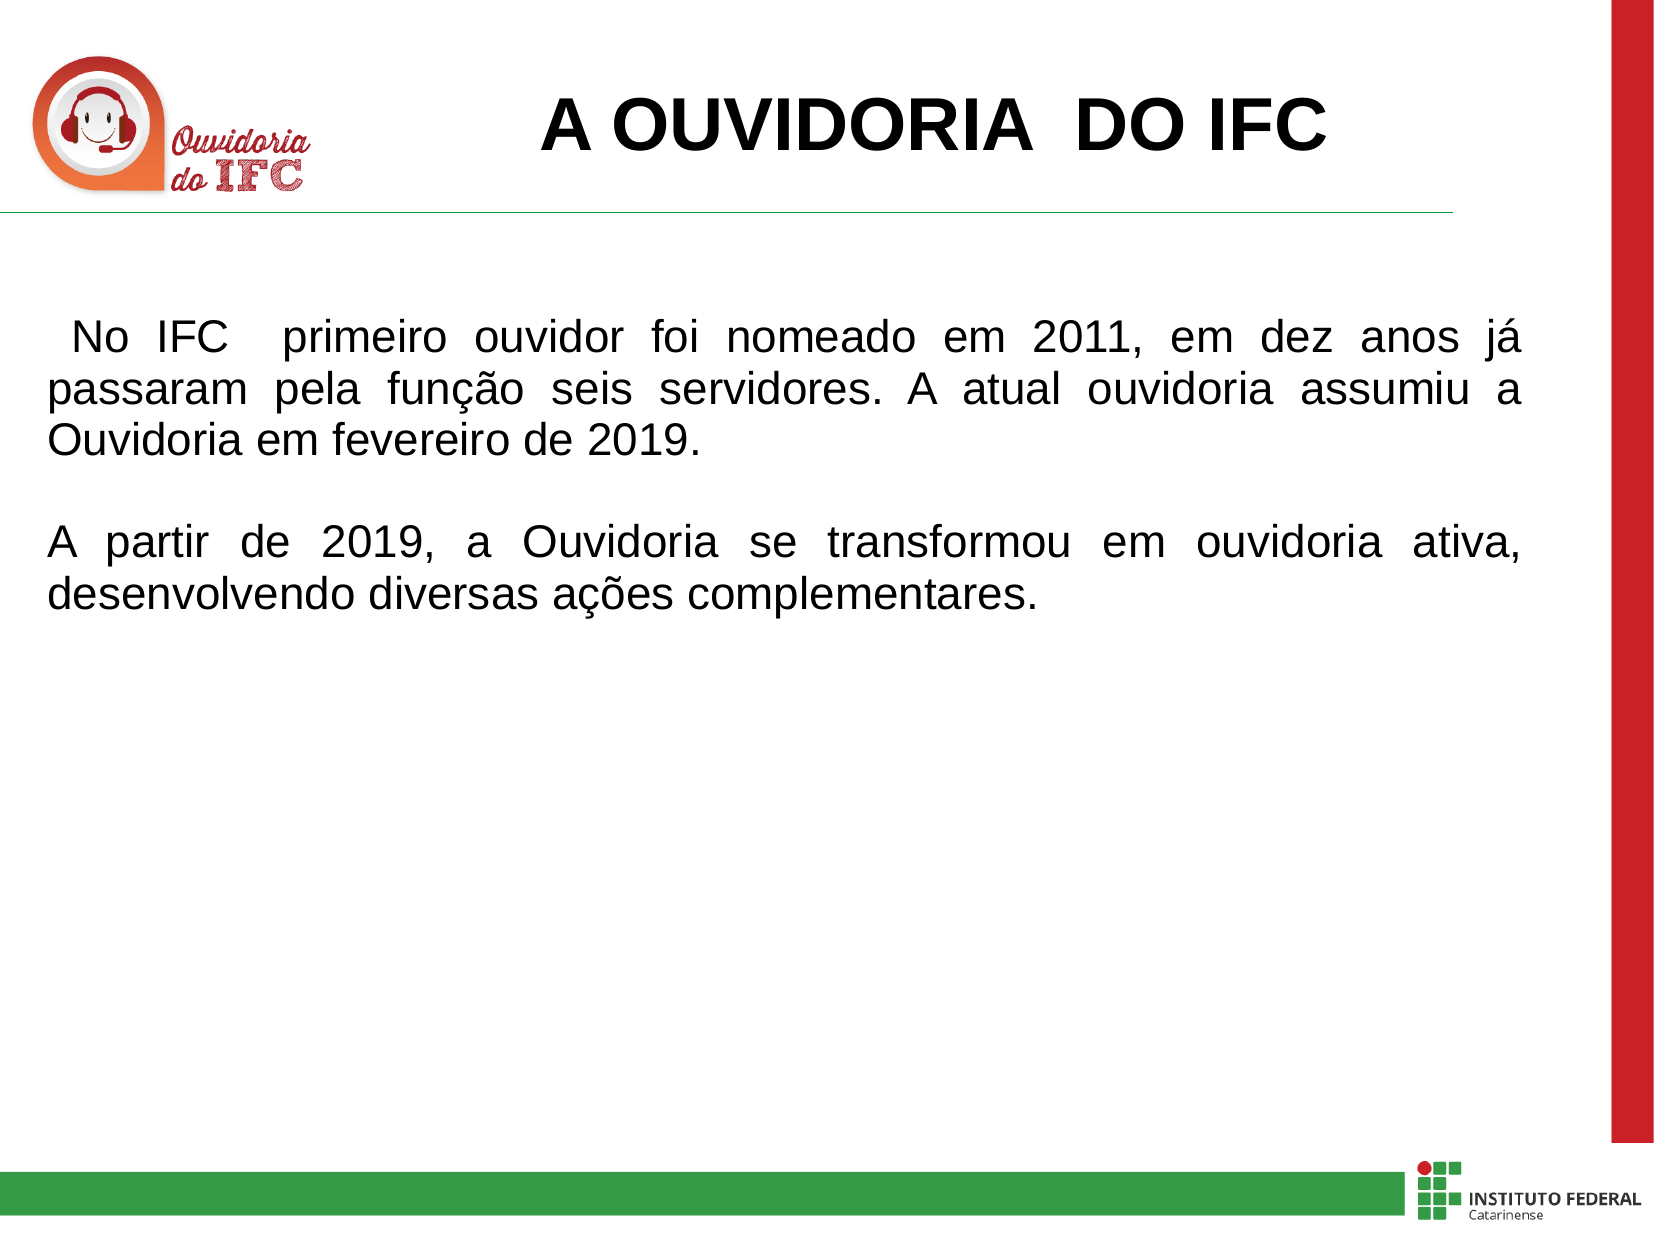

A OUVIDORIA DO IFC
# No IFC primeiro ouvidor foi nomeado em 2011, em dez anos já passaram pela função seis servidores. A atual ouvidoria assumiu a Ouvidoria em fevereiro de 2019.
A partir de 2019, a Ouvidoria se transformou em ouvidoria ativa, desenvolvendo diversas ações complementares.